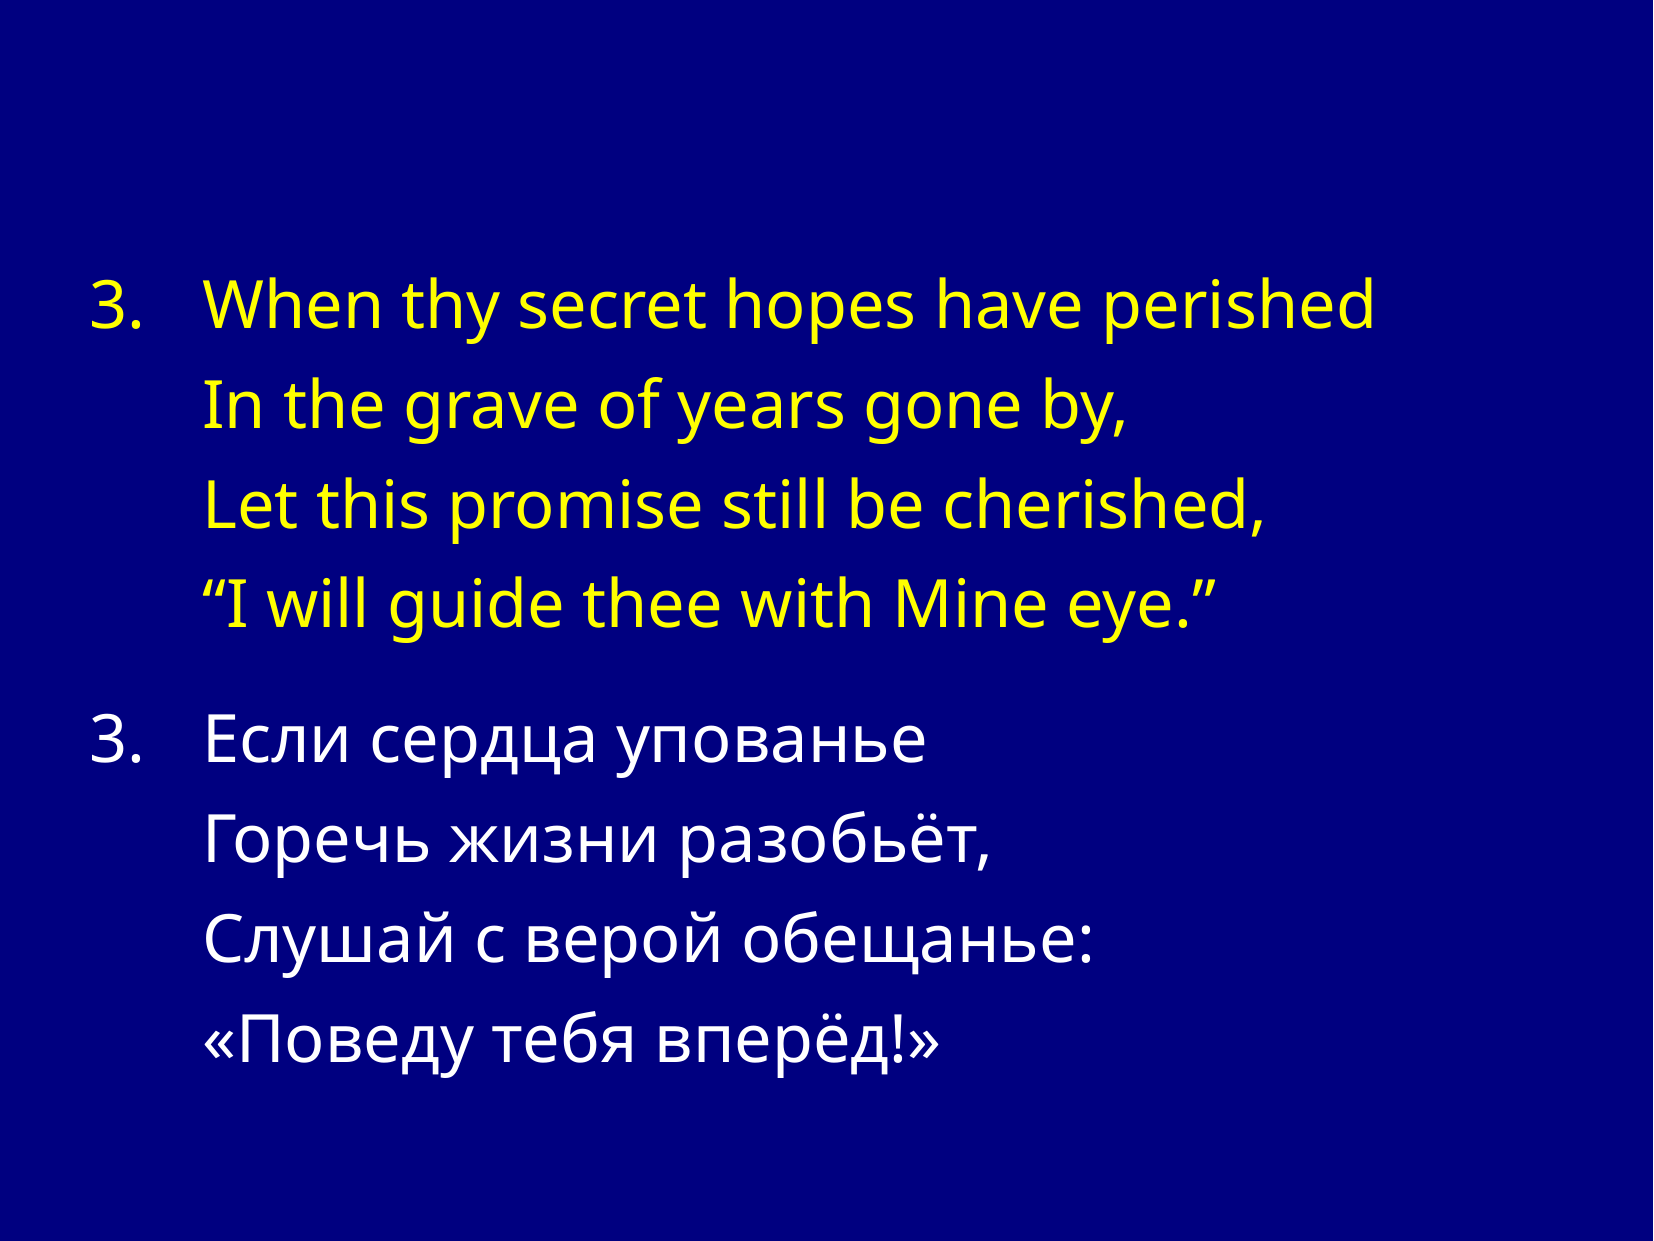

3.	When thy secret hopes have perished
	In the grave of years gone by,
	Let this promise still be cherished,
	“I will guide thee with Mine eye.”
3.	Если сердца упованье
	Горечь жизни разобьёт,
	Слушай с верой обещанье:
	«Поведу тебя вперёд!»